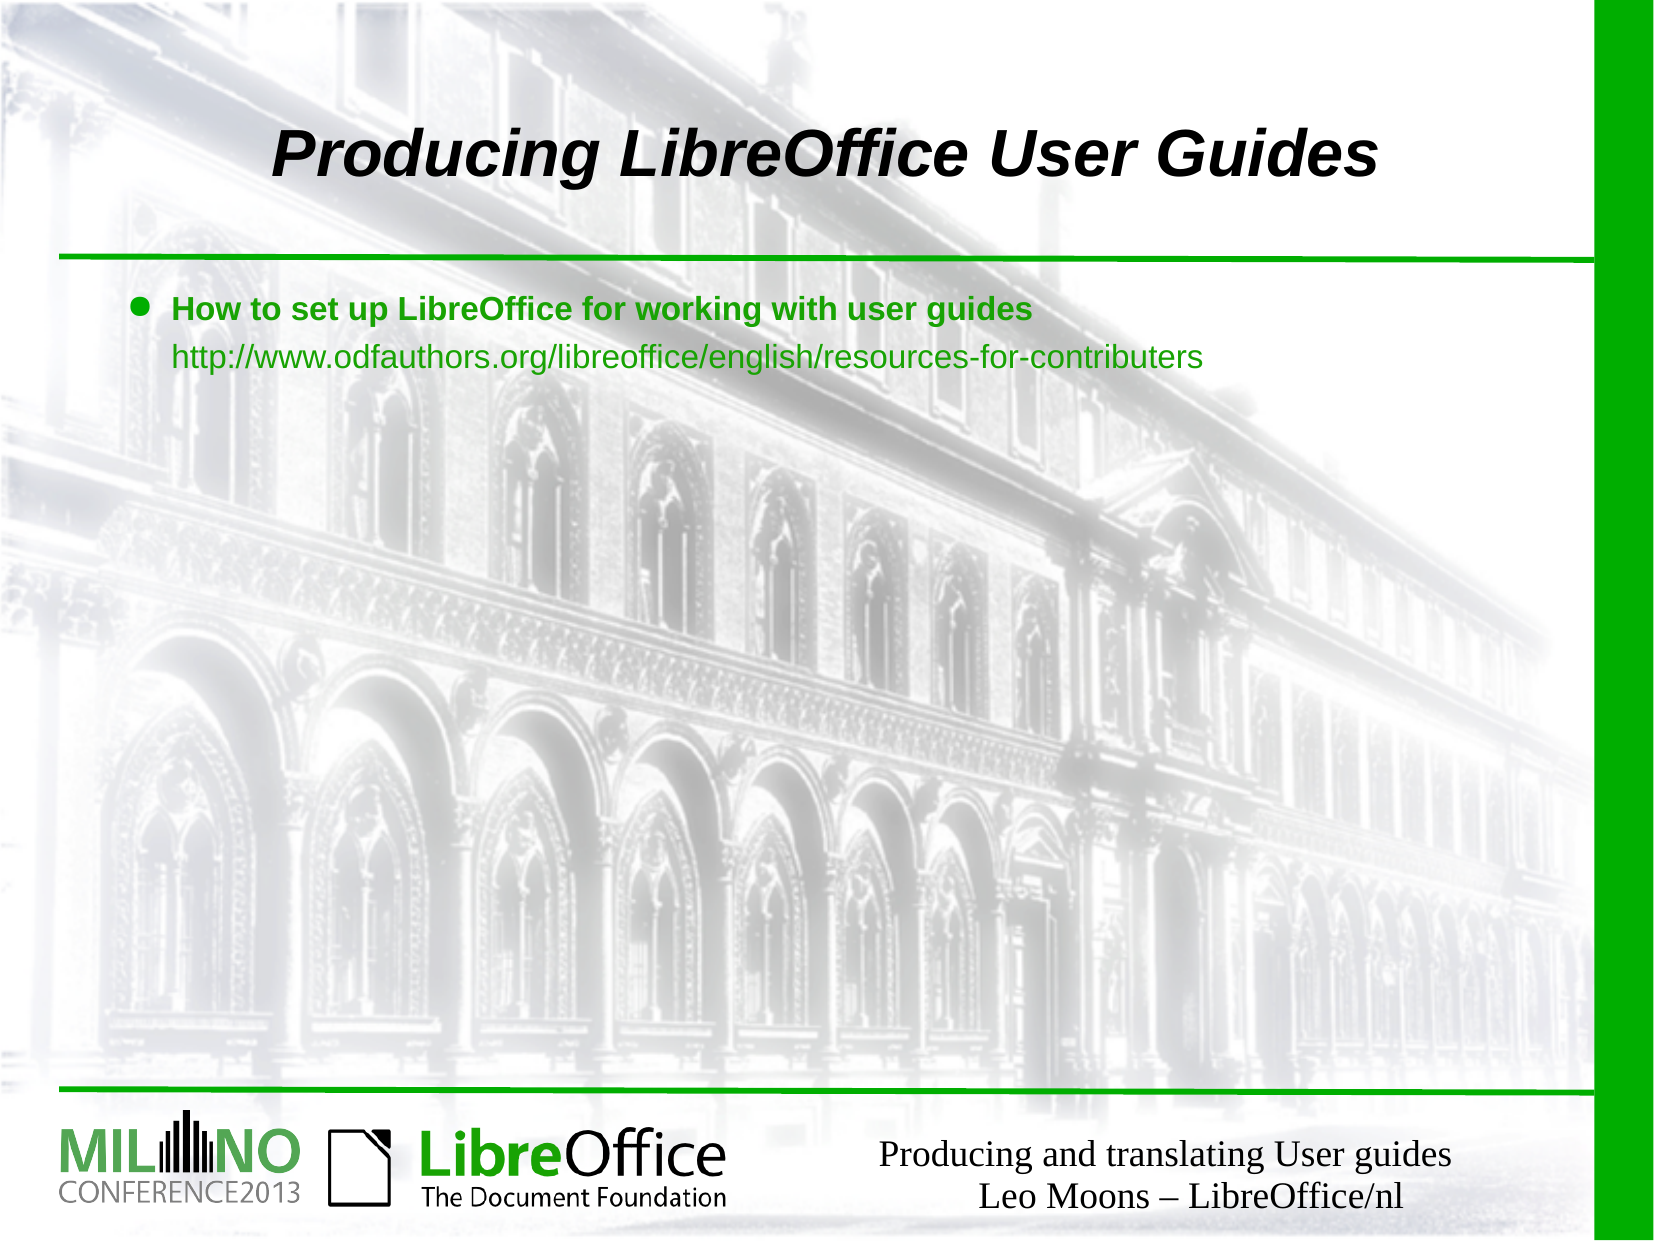

# Producing LibreOffice User Guides
How to set up LibreOffice for working with user guides
http://www.odfauthors.org/libreoffice/english/resources-for-contributers
Producing and translating User guides
Leo Moons – LibreOffice/nl